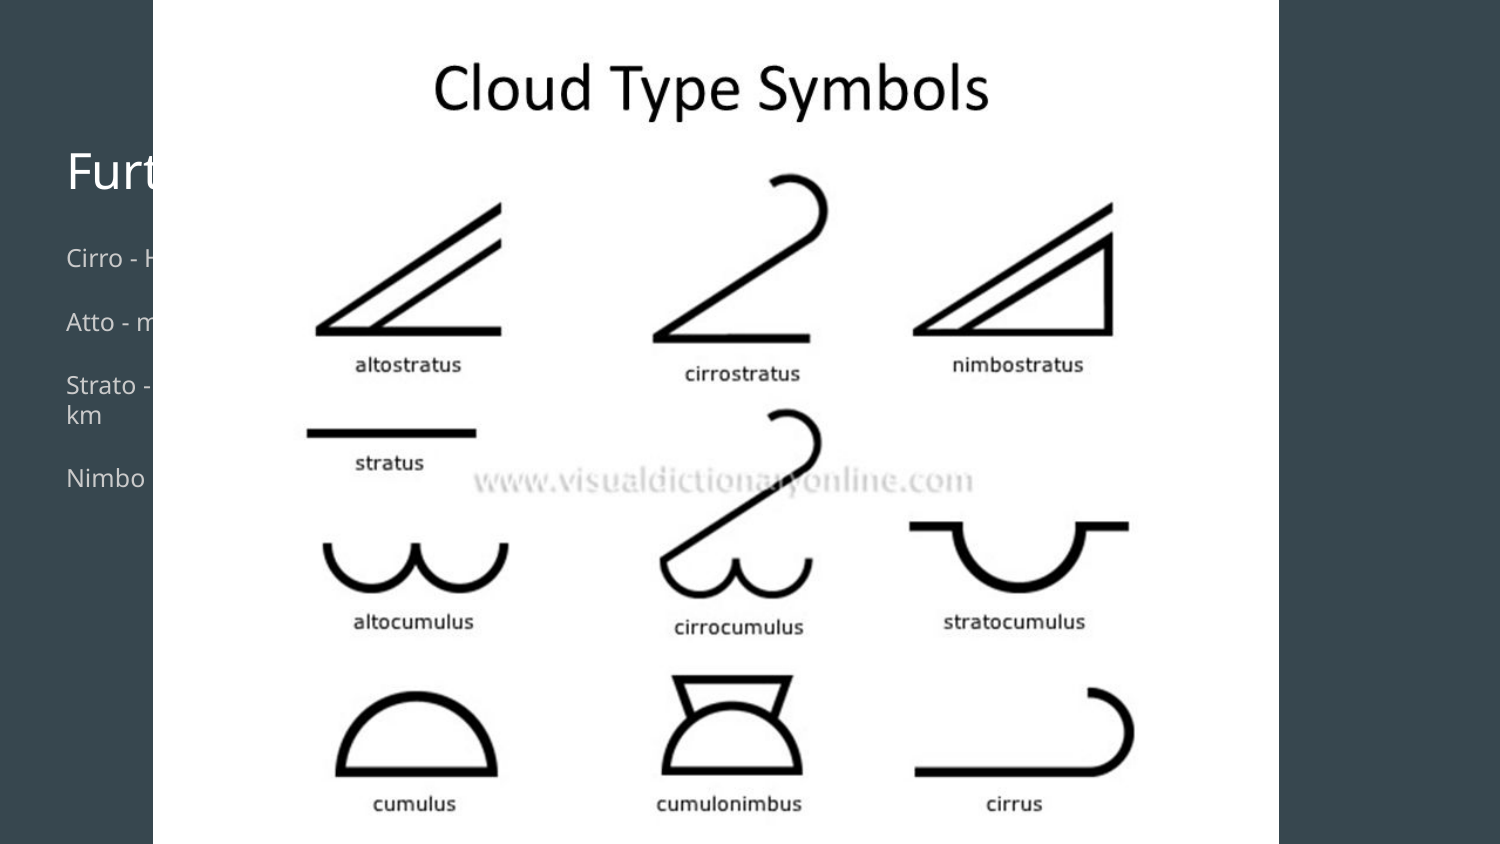

# Further Classification by height of cloud base
Cirro - High Clouds 6 km +
Atto - mid level 1.8 to 6 km
Strato - low clouds - less than 1.8 km
Nimbo - produces precipitation